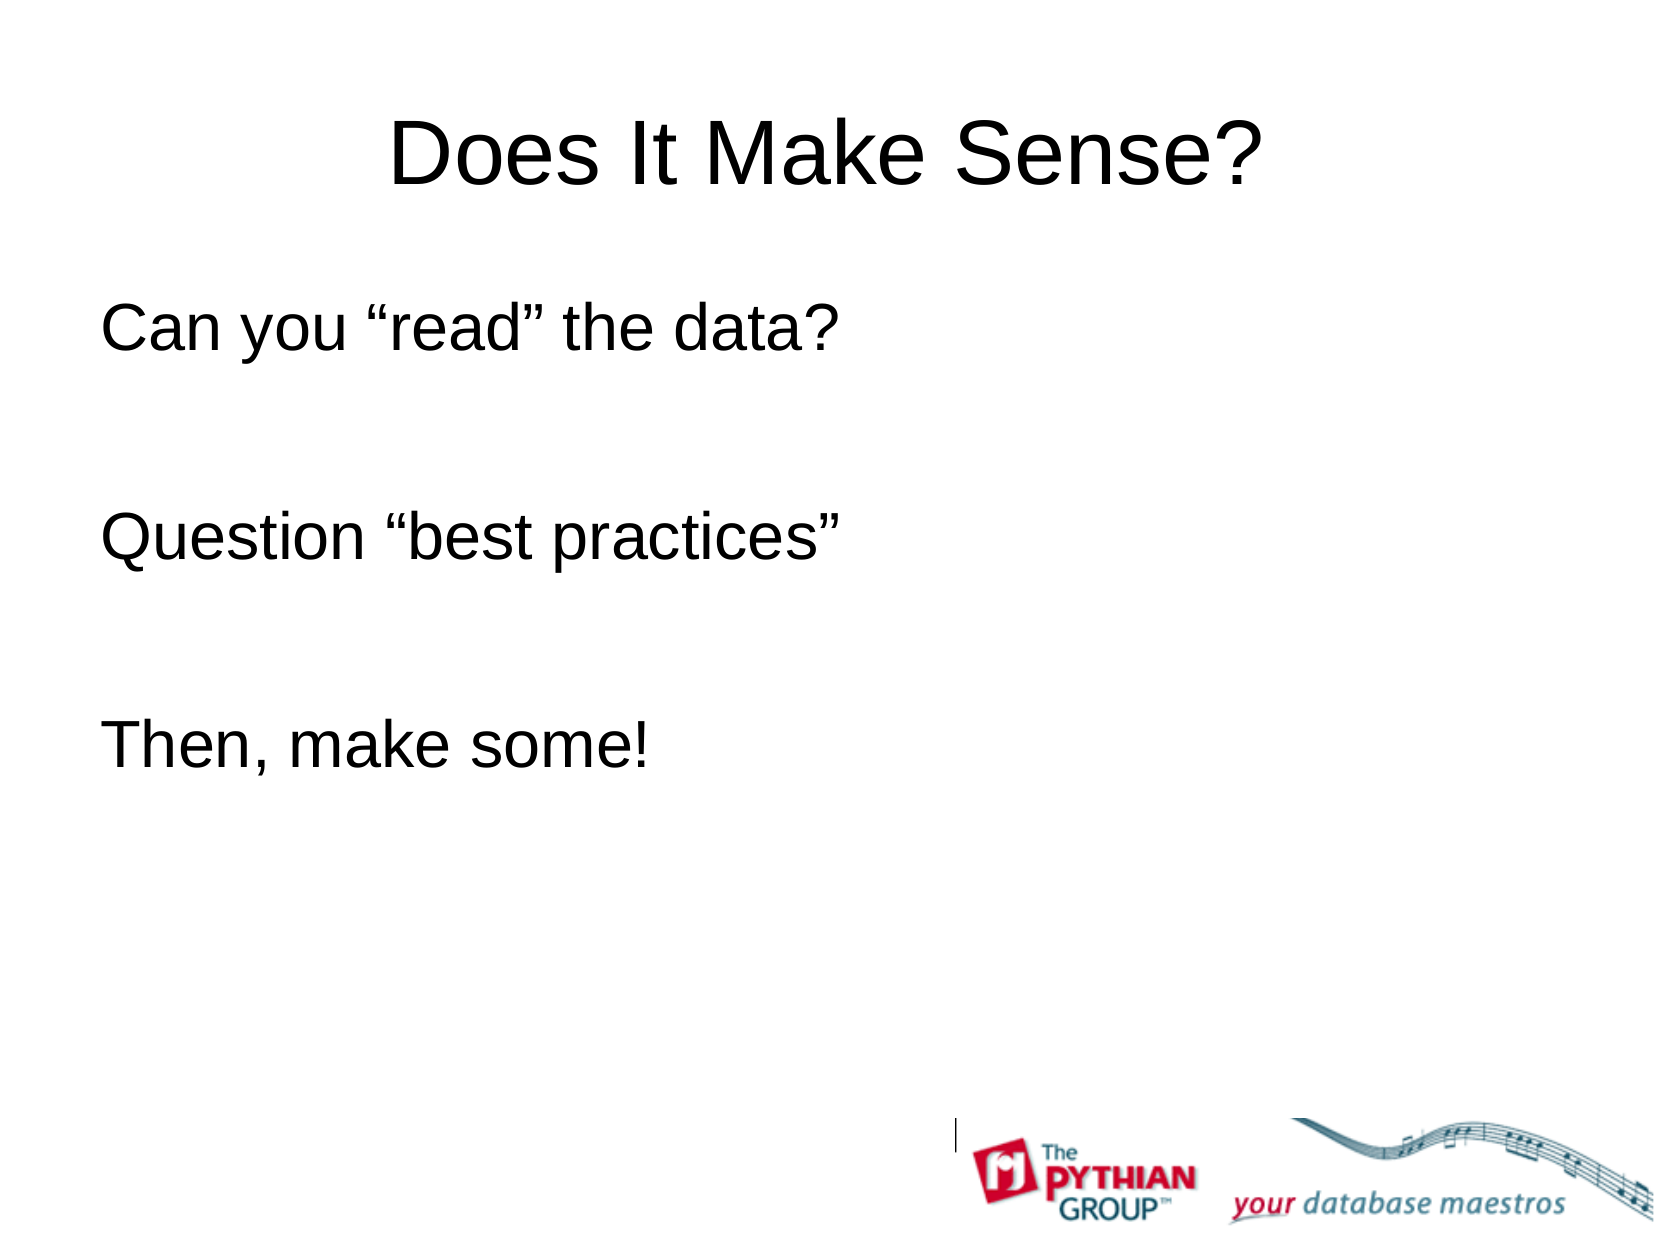

# Does It Make Sense?
Can you “read” the data?
Question “best practices”
Then, make some!